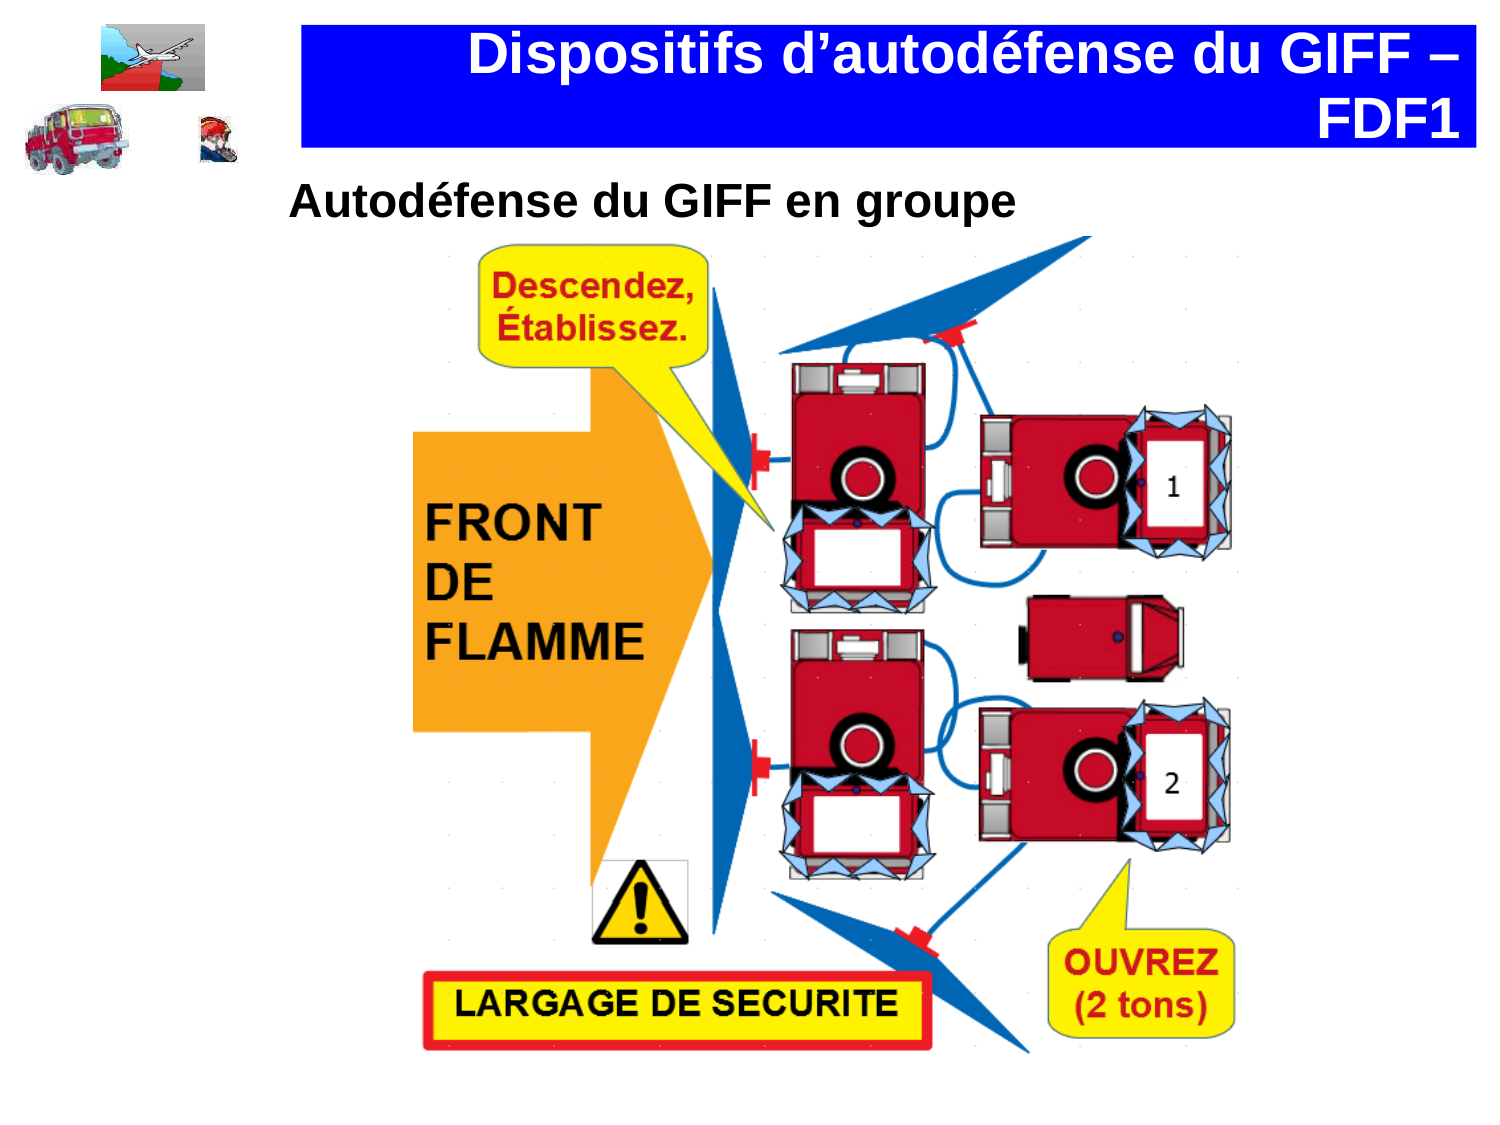

Dispositifs d’autodéfense du GIFF – FDF1
Autodéfense du GIFF en groupe
Cond
CDG